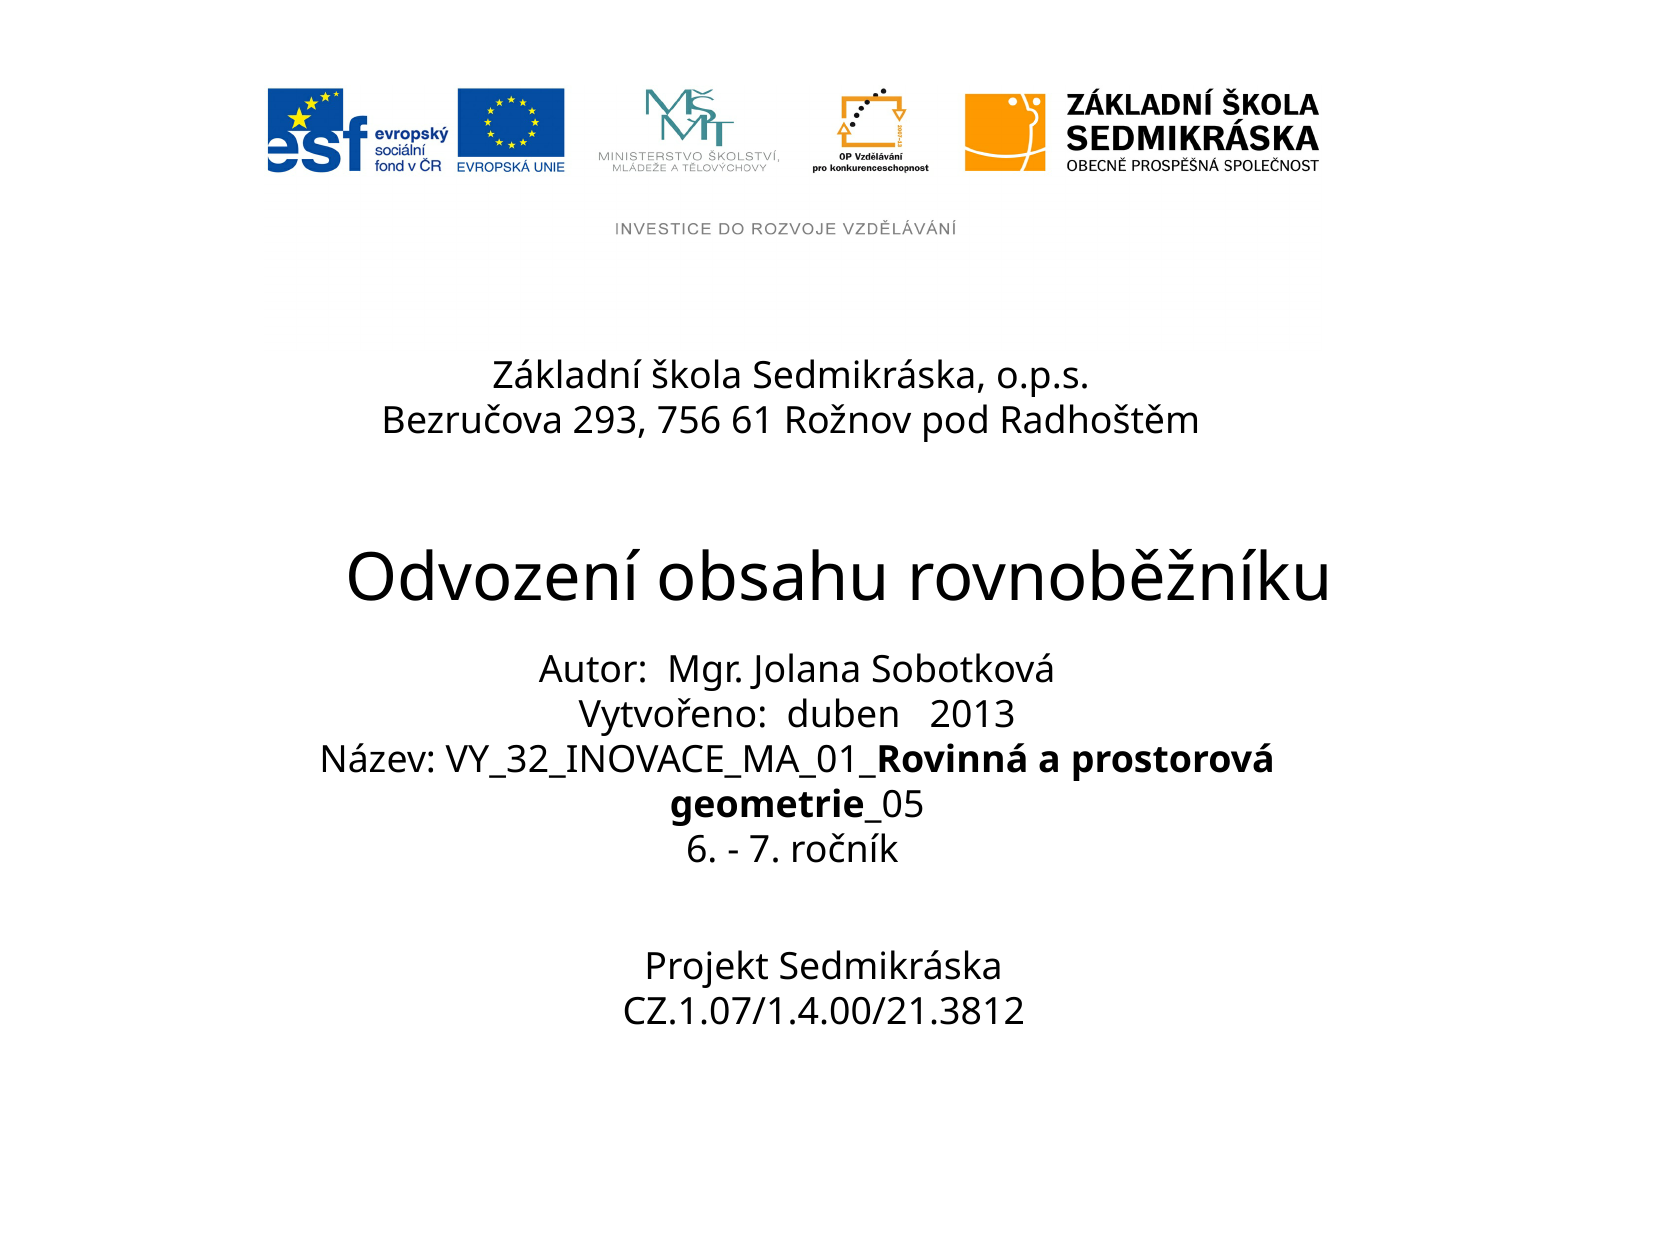

Základní škola Sedmikráska, o.p.s.
Bezručova 293, 756 61 Rožnov pod Radhoštěm
Odvození obsahu rovnoběžníku
Autor: Mgr. Jolana Sobotková
Vytvořeno: duben 2013
Název: VY_32_INOVACE_MA_01_Rovinná a prostorová geometrie_05
6. - 7. ročník
Projekt Sedmikráska
CZ.1.07/1.4.00/21.3812